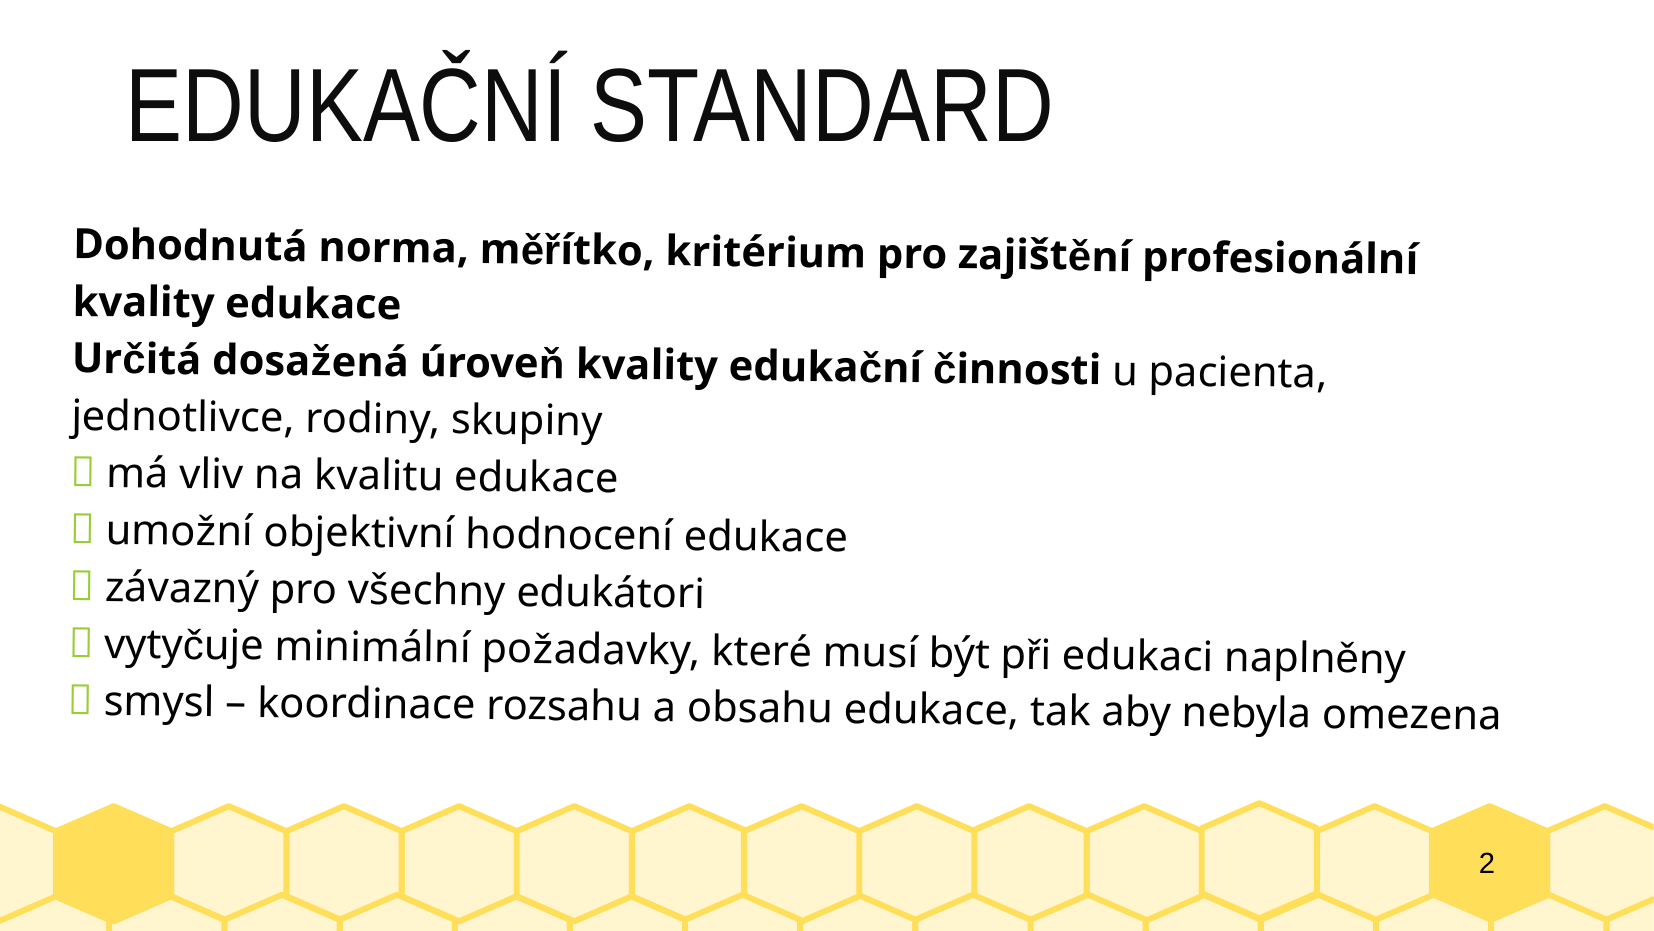

# EDUKAČNÍ STANDARD
Dohodnutá norma, měřítko, kritérium pro zajištění profesionální
kvality edukace
Určitá dosažená úroveň kvality edukační činnosti u pacienta,
jednotlivce, rodiny, skupiny
 má vliv na kvalitu edukace
 umožní objektivní hodnocení edukace
 závazný pro všechny edukátori
 vytyčuje minimální požadavky, které musí být při edukaci naplněny
 smysl – koordinace rozsahu a obsahu edukace, tak aby nebyla omezena